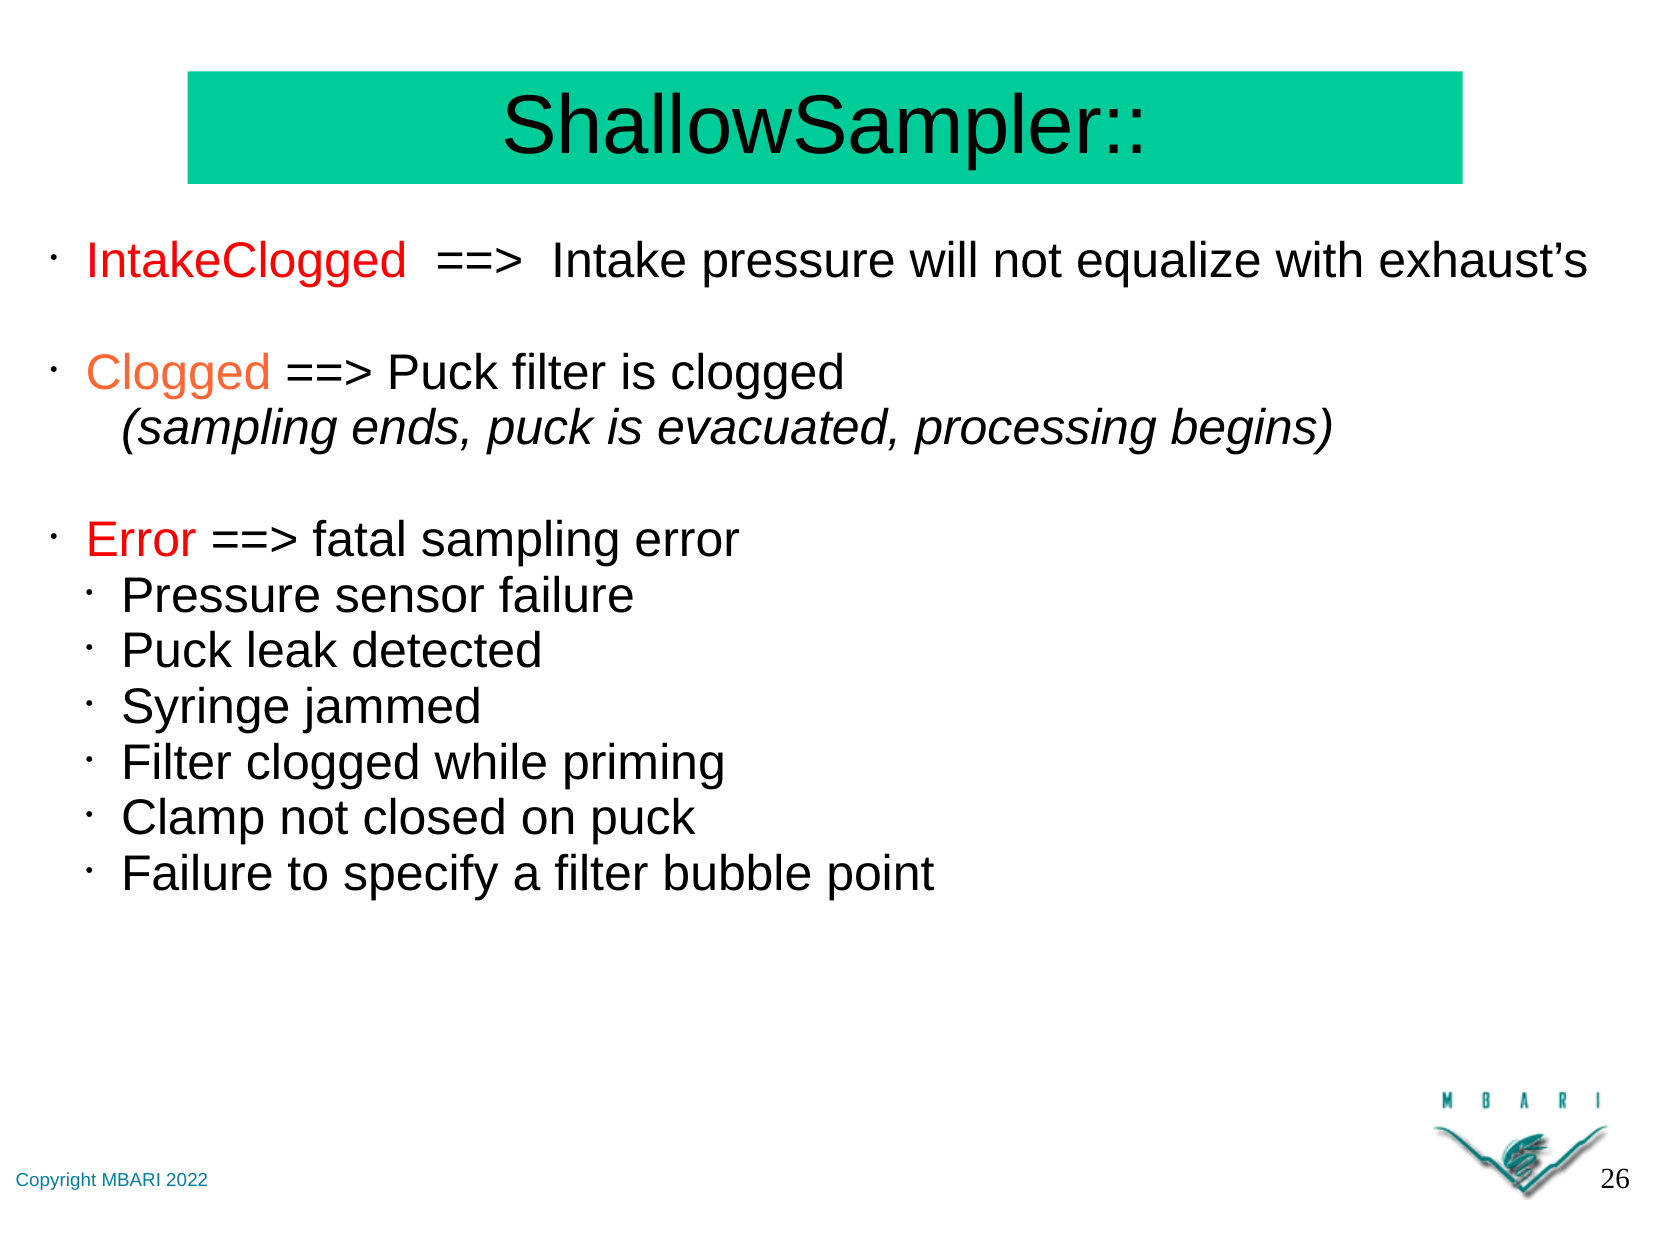

ShallowSampler::
IntakeClogged ==> Intake pressure will not equalize with exhaust’s
Clogged ==> Puck filter is clogged
(sampling ends, puck is evacuated, processing begins)
Error ==> fatal sampling error
Pressure sensor failure
Puck leak detected
Syringe jammed
Filter clogged while priming
Clamp not closed on puck
Failure to specify a filter bubble point